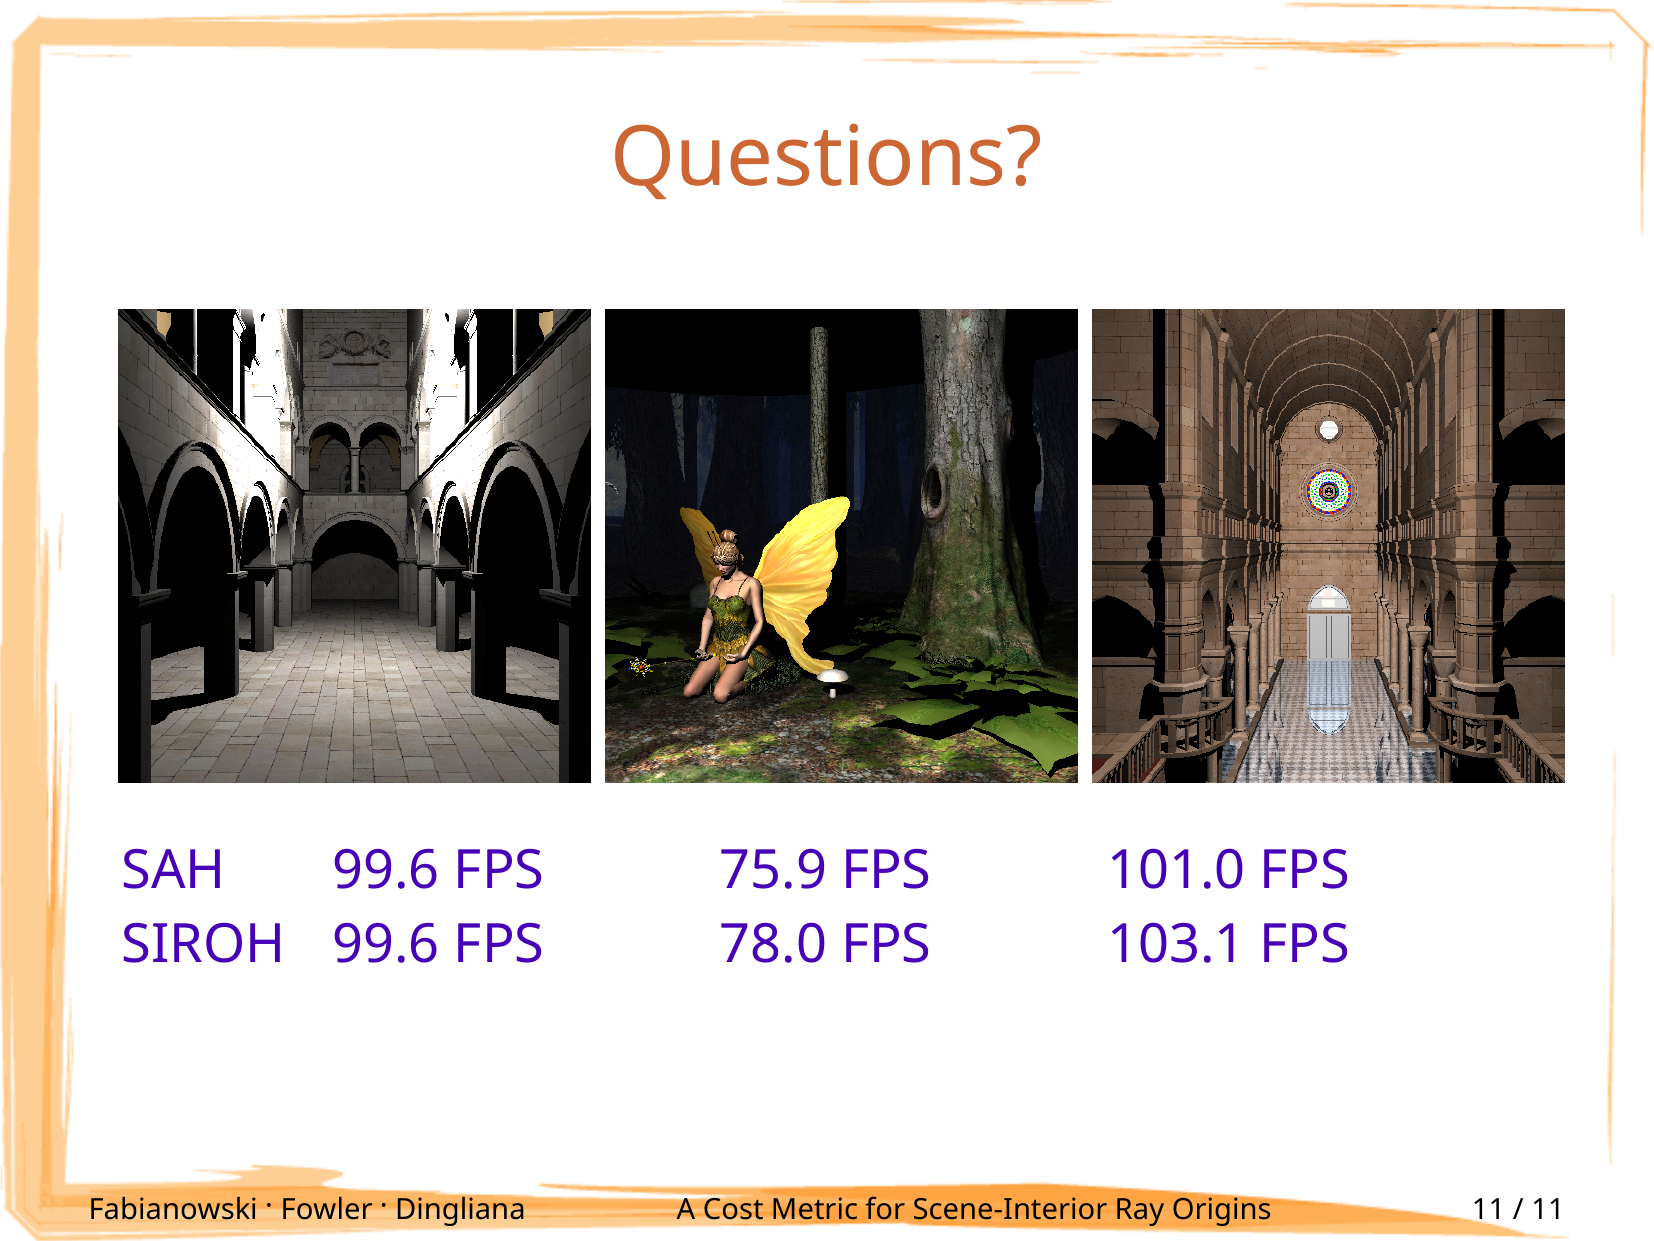

# Questions?
SAH
SIROH
99.6 FPS
99.6 FPS
75.9 FPS
78.0 FPS
101.0 FPS
103.1 FPS